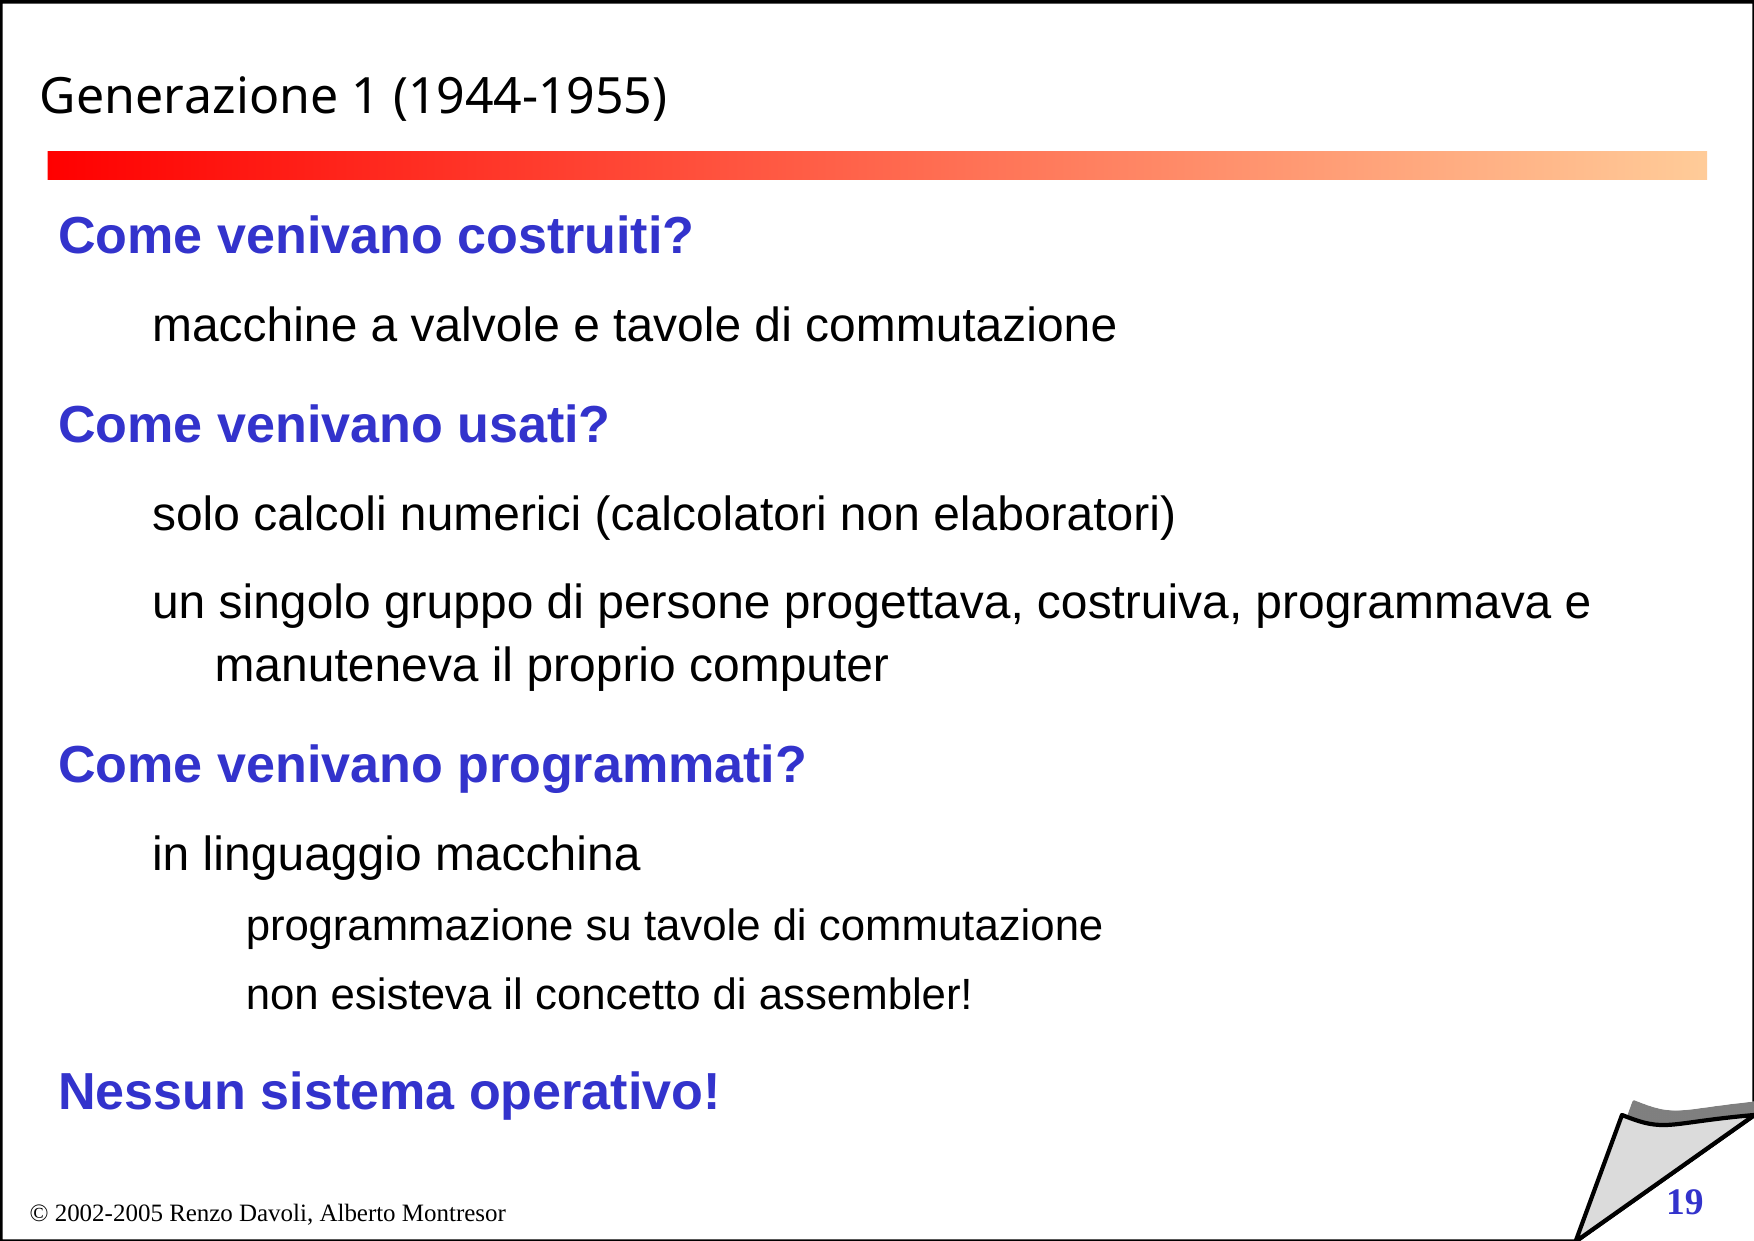

# Generazione 1 (1944-1955)
Come venivano costruiti?
macchine a valvole e tavole di commutazione
Come venivano usati?
solo calcoli numerici (calcolatori non elaboratori)
un singolo gruppo di persone progettava, costruiva, programmava e manuteneva il proprio computer
Come venivano programmati?
in linguaggio macchina
programmazione su tavole di commutazione
non esisteva il concetto di assembler!
Nessun sistema operativo!